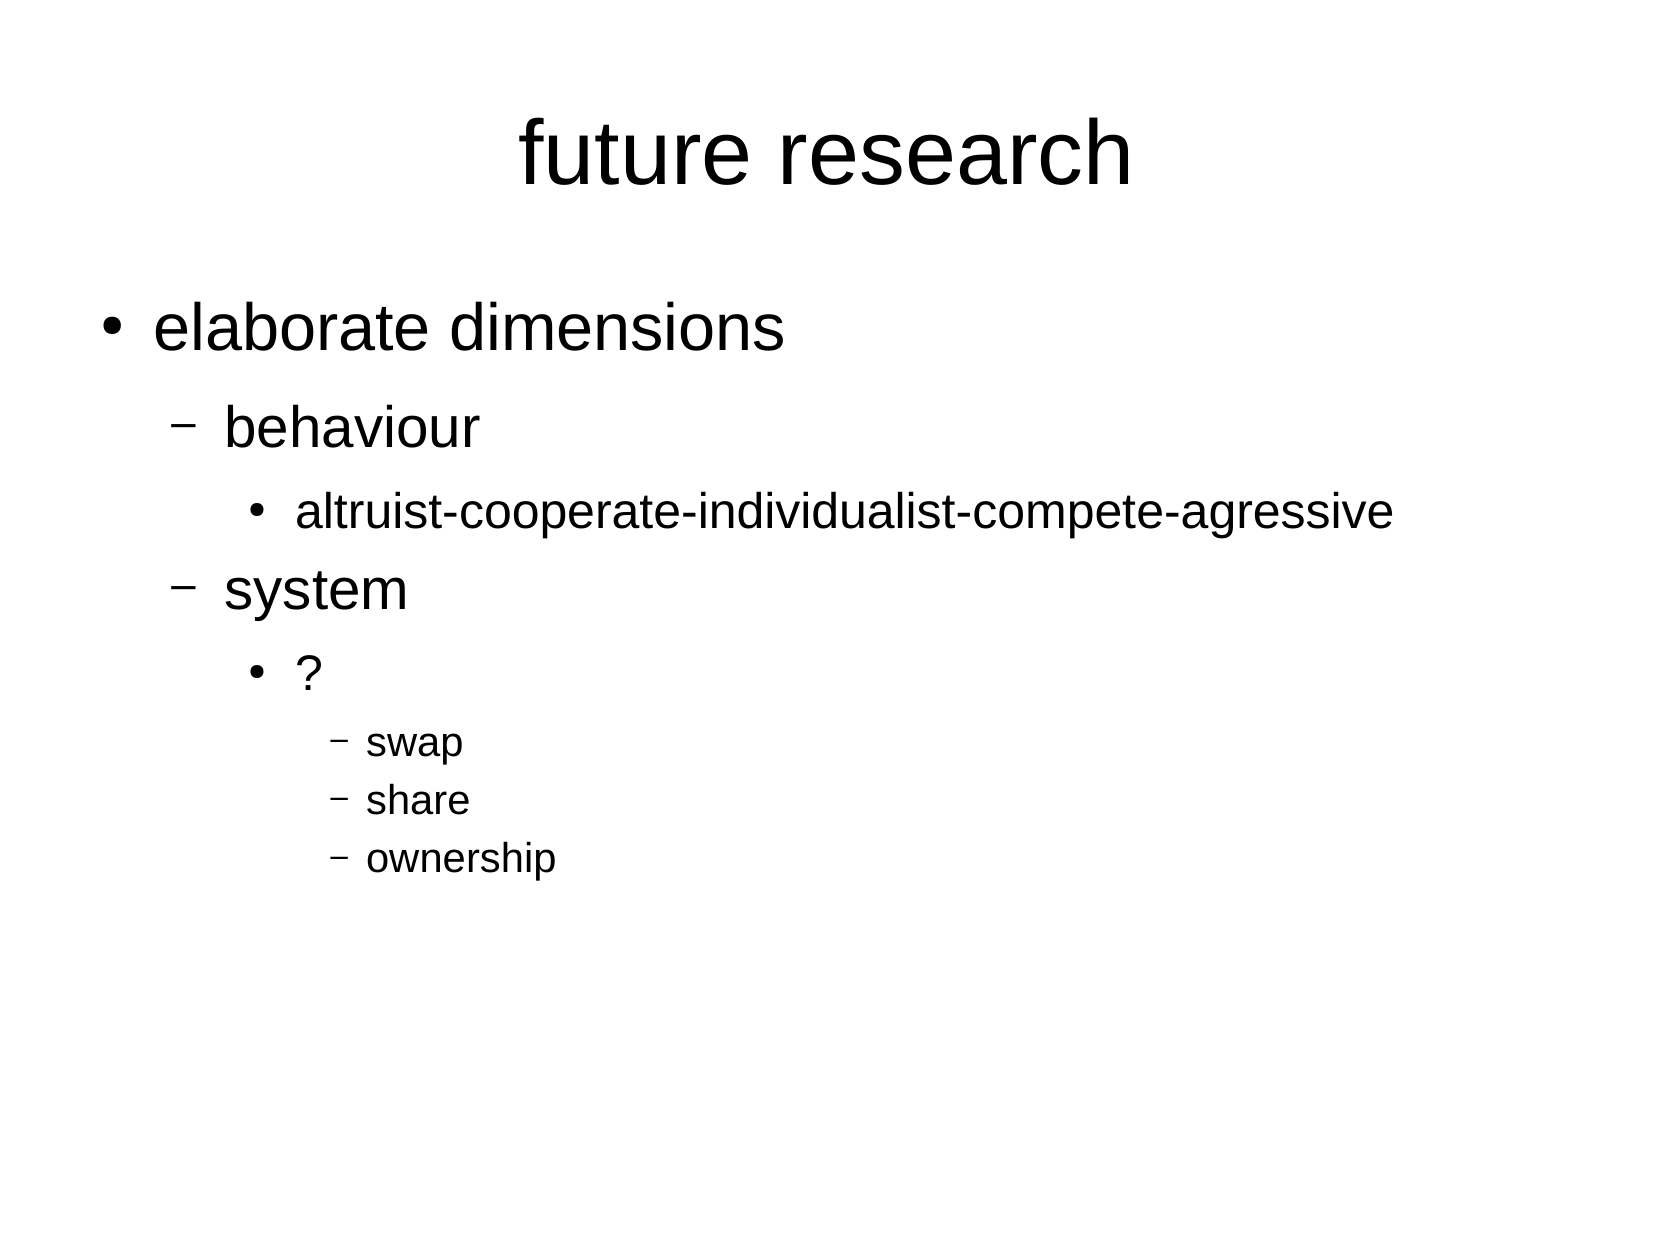

# future research
elaborate dimensions
behaviour
altruist-cooperate-individualist-compete-agressive
system
?
swap
share
ownership